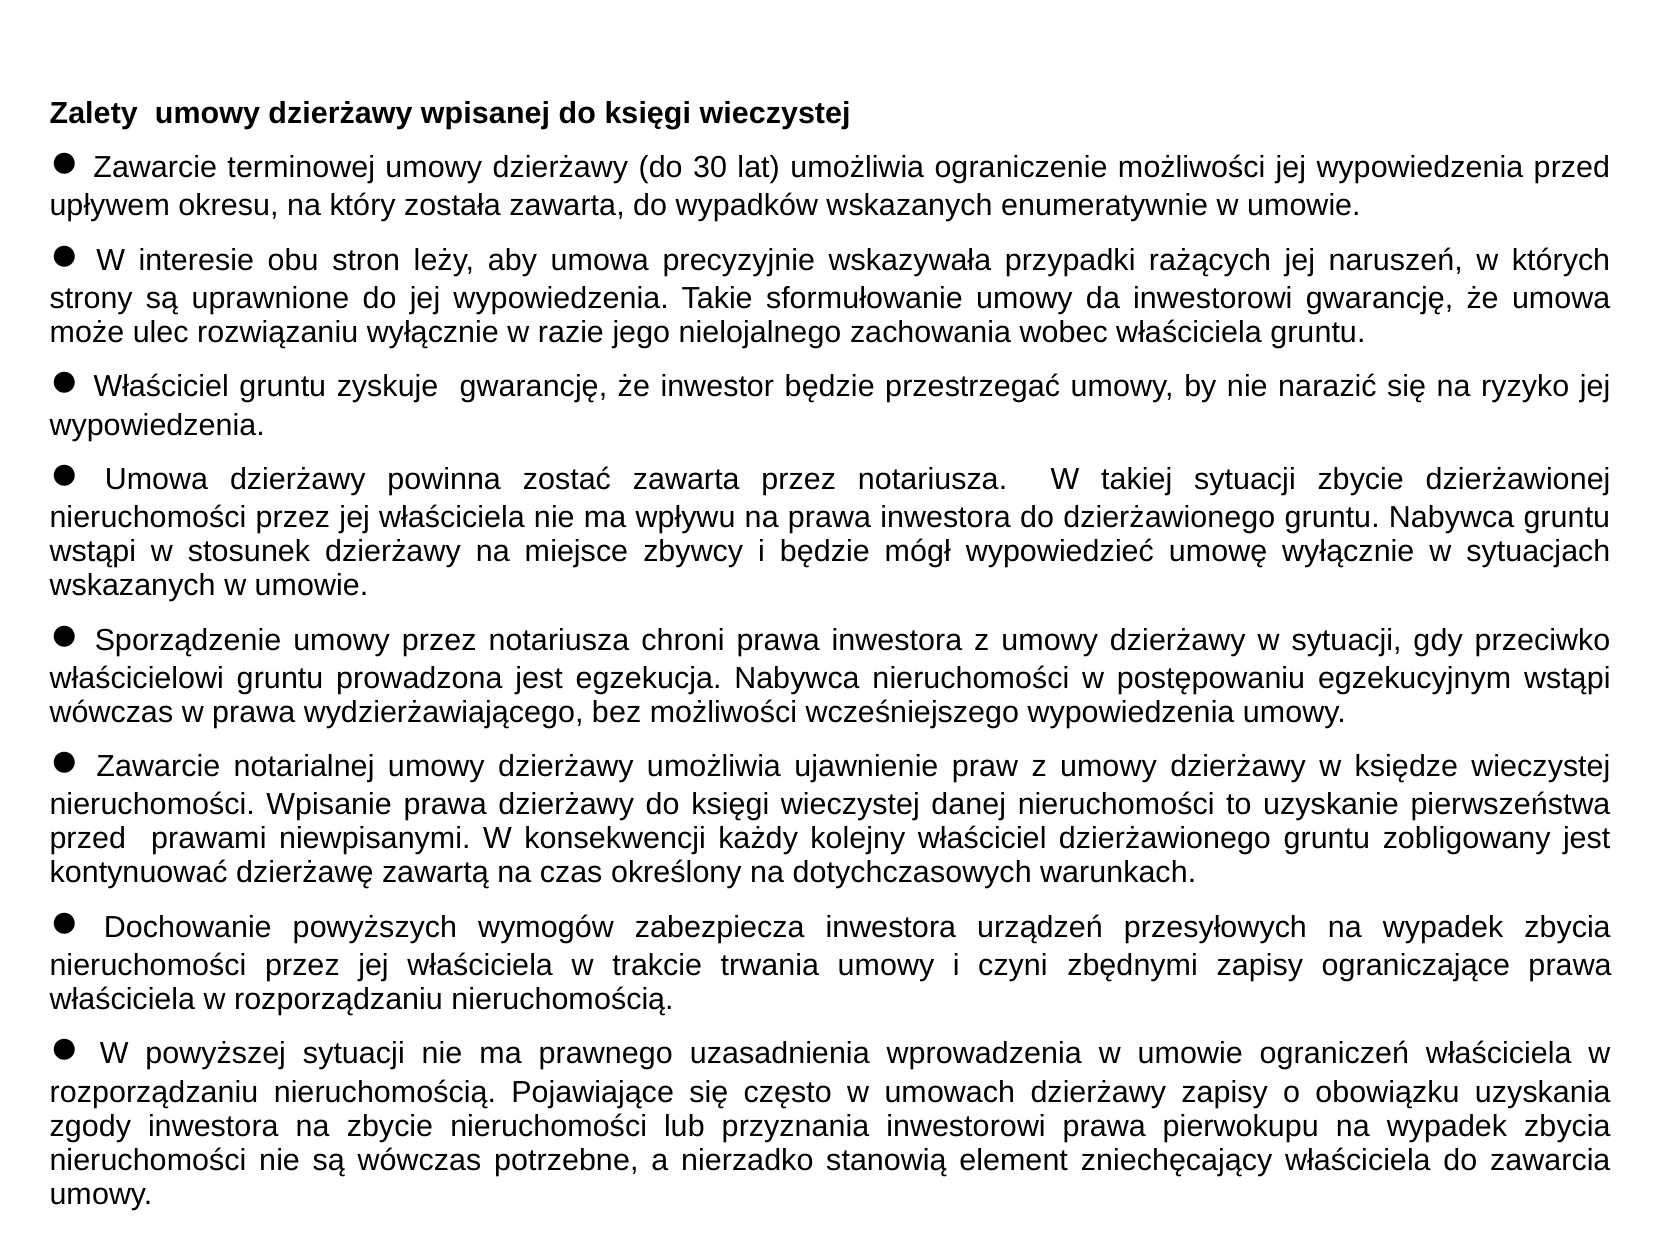

#
Zalety umowy dzierżawy wpisanej do księgi wieczystej
● Zawarcie terminowej umowy dzierżawy (do 30 lat) umożliwia ograniczenie możliwości jej wypowiedzenia przed upływem okresu, na który została zawarta, do wypadków wskazanych enumeratywnie w umowie.
● W interesie obu stron leży, aby umowa precyzyjnie wskazywała przypadki rażących jej naruszeń, w których strony są uprawnione do jej wypowiedzenia. Takie sformułowanie umowy da inwestorowi gwarancję, że umowa może ulec rozwiązaniu wyłącznie w razie jego nielojalnego zachowania wobec właściciela gruntu.
● Właściciel gruntu zyskuje gwarancję, że inwestor będzie przestrzegać umowy, by nie narazić się na ryzyko jej wypowiedzenia.
● Umowa dzierżawy powinna zostać zawarta przez notariusza. W takiej sytuacji zbycie dzierżawionej nieruchomości przez jej właściciela nie ma wpływu na prawa inwestora do dzierżawionego gruntu. Nabywca gruntu wstąpi w stosunek dzierżawy na miejsce zbywcy i będzie mógł wypowiedzieć umowę wyłącznie w sytuacjach wskazanych w umowie.
● Sporządzenie umowy przez notariusza chroni prawa inwestora z umowy dzierżawy w sytuacji, gdy przeciwko właścicielowi gruntu prowadzona jest egzekucja. Nabywca nieruchomości w postępowaniu egzekucyjnym wstąpi wówczas w prawa wydzierżawiającego, bez możliwości wcześniejszego wypowiedzenia umowy.
● Zawarcie notarialnej umowy dzierżawy umożliwia ujawnienie praw z umowy dzierżawy w księdze wieczystej nieruchomości. Wpisanie prawa dzierżawy do księgi wieczystej danej nieruchomości to uzyskanie pierwszeństwa przed prawami niewpisanymi. W konsekwencji każdy kolejny właściciel dzierżawionego gruntu zobligowany jest kontynuować dzierżawę zawartą na czas określony na dotychczasowych warunkach.
● Dochowanie powyższych wymogów zabezpiecza inwestora urządzeń przesyłowych na wypadek zbycia nieruchomości przez jej właściciela w trakcie trwania umowy i czyni zbędnymi zapisy ograniczające prawa właściciela w rozporządzaniu nieruchomością.
● W powyższej sytuacji nie ma prawnego uzasadnienia wprowadzenia w umowie ograniczeń właściciela w rozporządzaniu nieruchomością. Pojawiające się często w umowach dzierżawy zapisy o obowiązku uzyskania zgody inwestora na zbycie nieruchomości lub przyznania inwestorowi prawa pierwokupu na wypadek zbycia nieruchomości nie są wówczas potrzebne, a nierzadko stanowią element zniechęcający właściciela do zawarcia umowy.